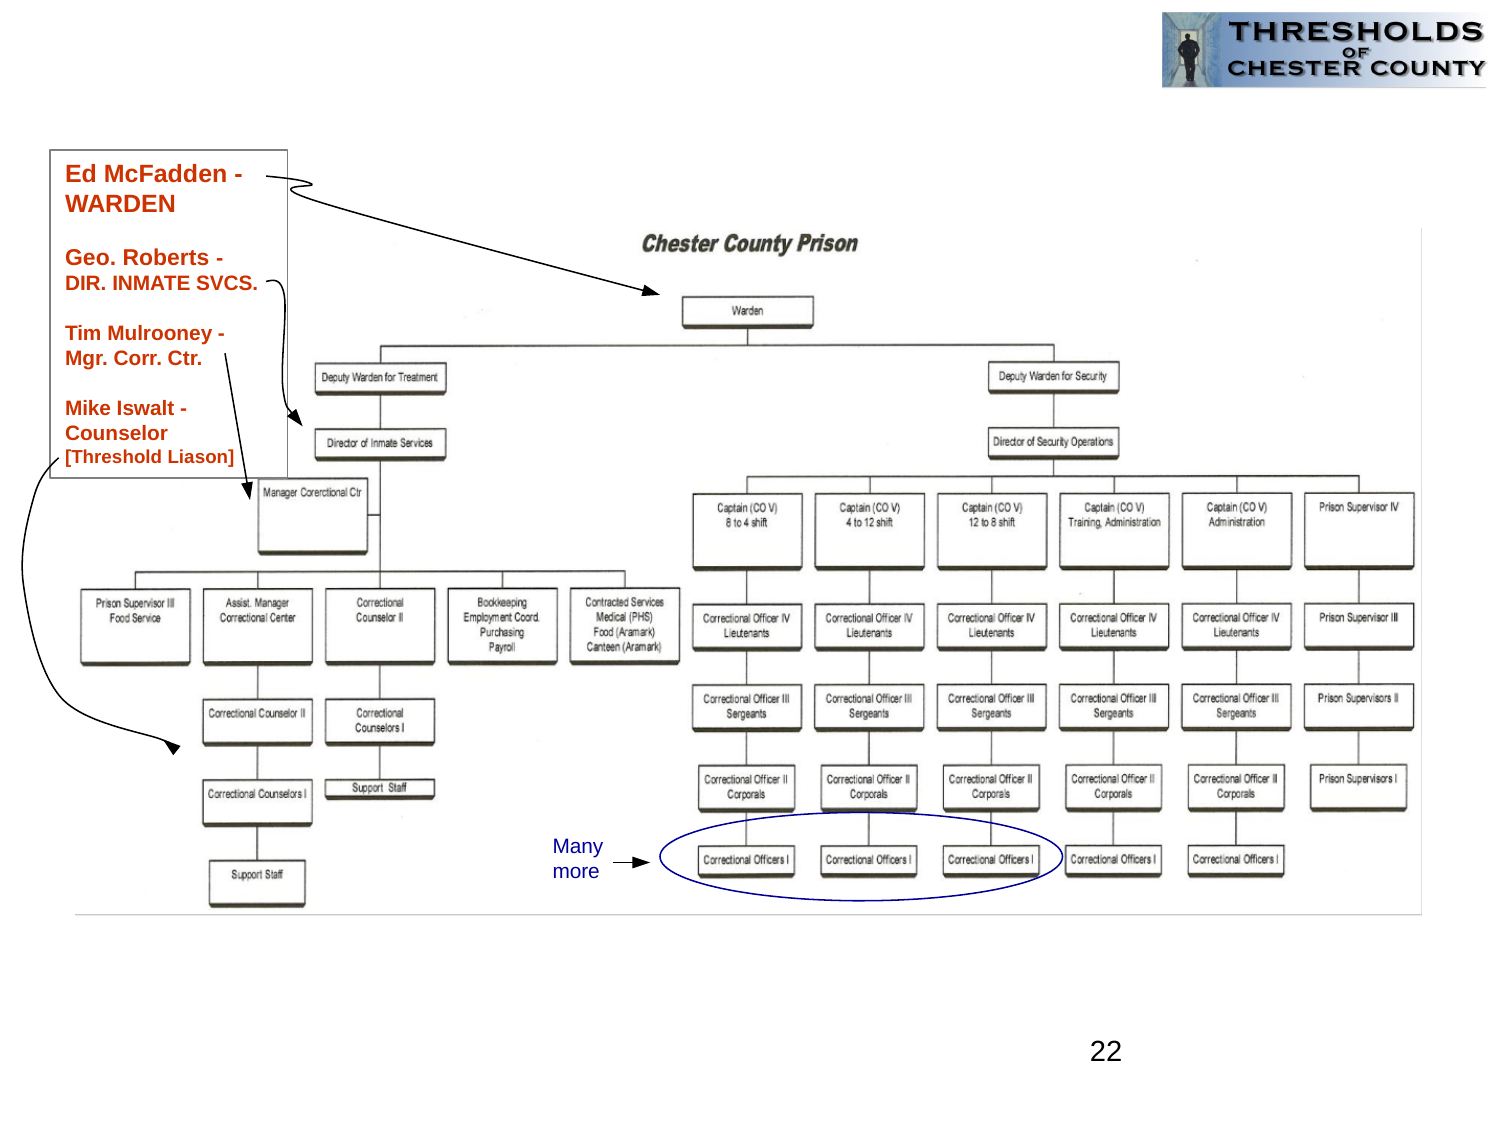

Ed McFadden - WARDEN
Geo. Roberts -
DIR. INMATE SVCS.
Tim Mulrooney - Mgr. Corr. Ctr.
Mike Iswalt - Counselor
[Threshold Liason]
Many more
20